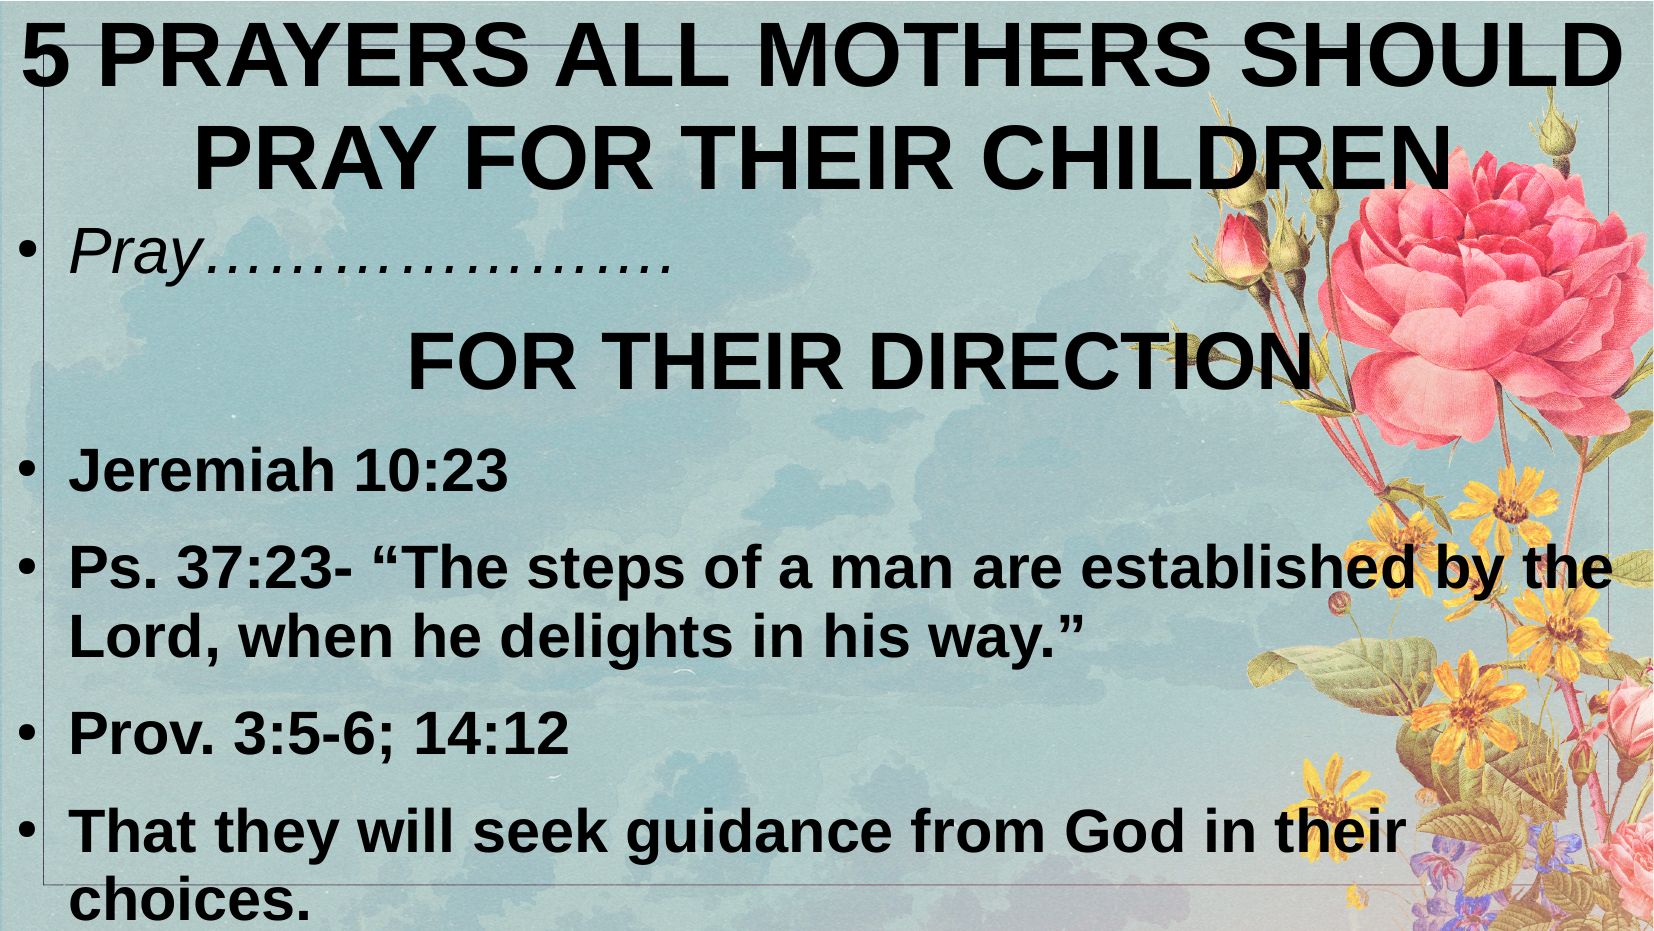

# 5 PRAYERS ALL MOTHERS SHOULD PRAY FOR THEIR CHILDREN
Pray………………….
FOR THEIR DIRECTION
Jeremiah 10:23
Ps. 37:23- “The steps of a man are established by the Lord, when he delights in his way.”
Prov. 3:5-6; 14:12
That they will seek guidance from God in their choices.